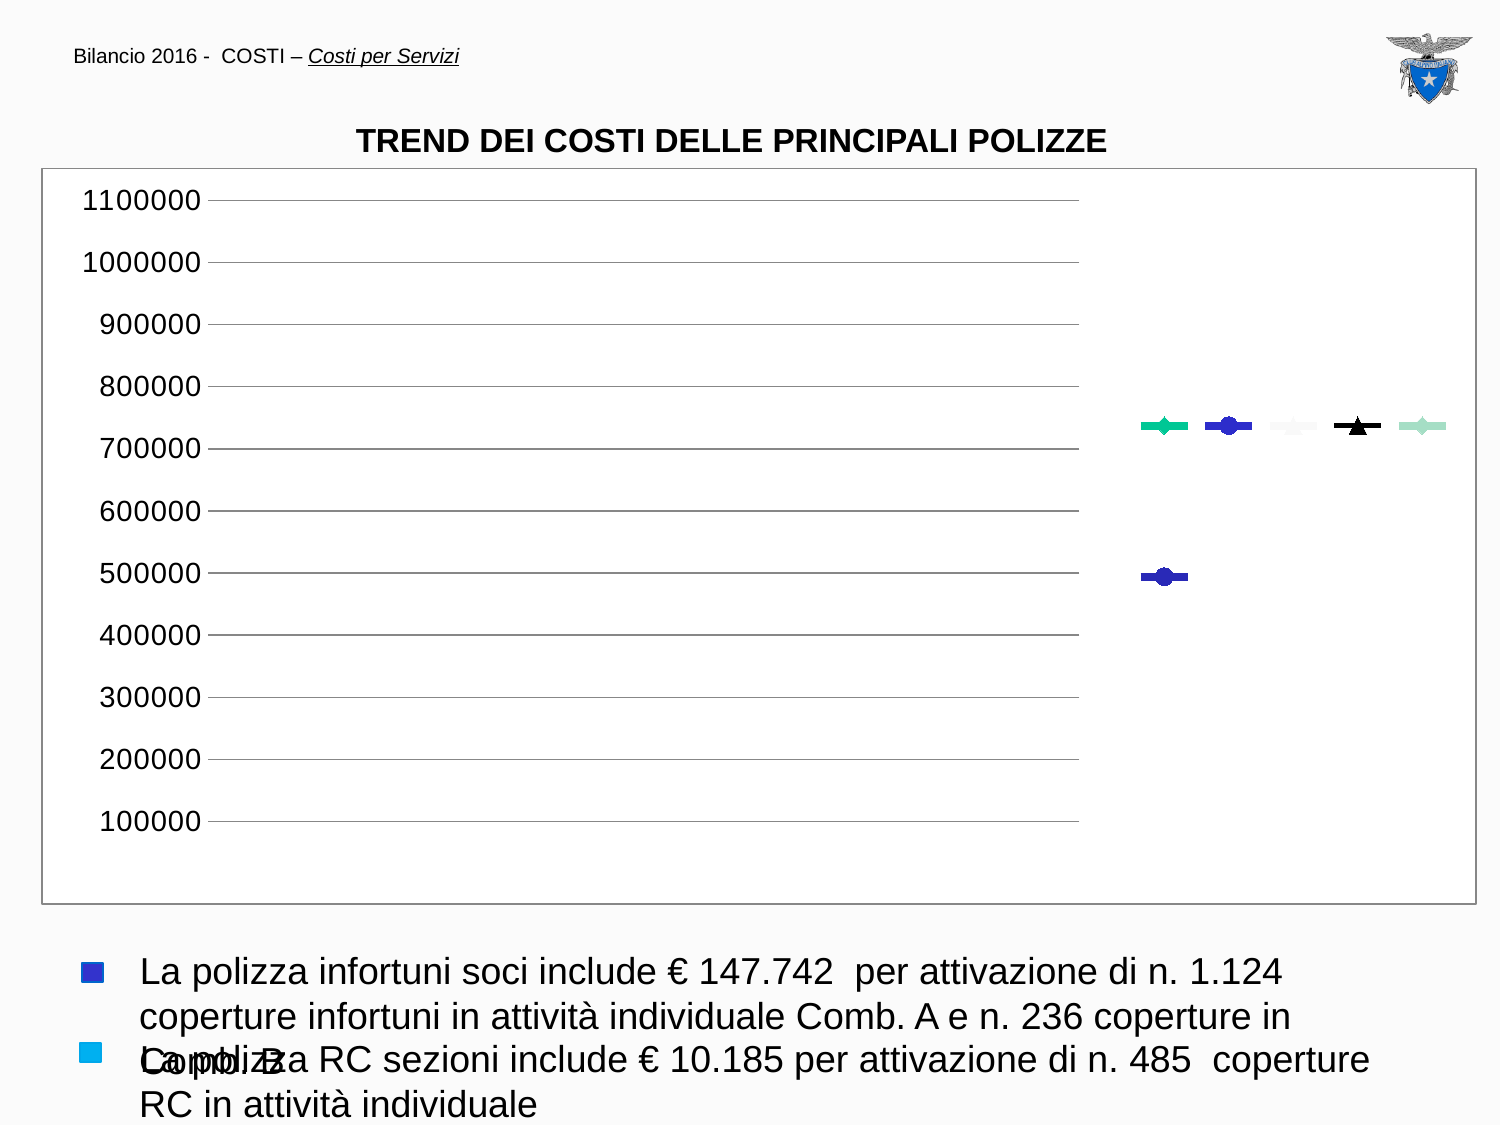

Bilancio 2016 - COSTI – Costi per Servizi
TREND DEI COSTI DELLE PRINCIPALI POLIZZE
### Chart
| Category | | | | | | |
|---|---|---|---|---|---|---|La polizza infortuni soci include € 147.742 per attivazione di n. 1.124 coperture infortuni in attività individuale Comb. A e n. 236 coperture in Comb. B
La polizza RC sezioni include € 10.185 per attivazione di n. 485 coperture RC in attività individuale